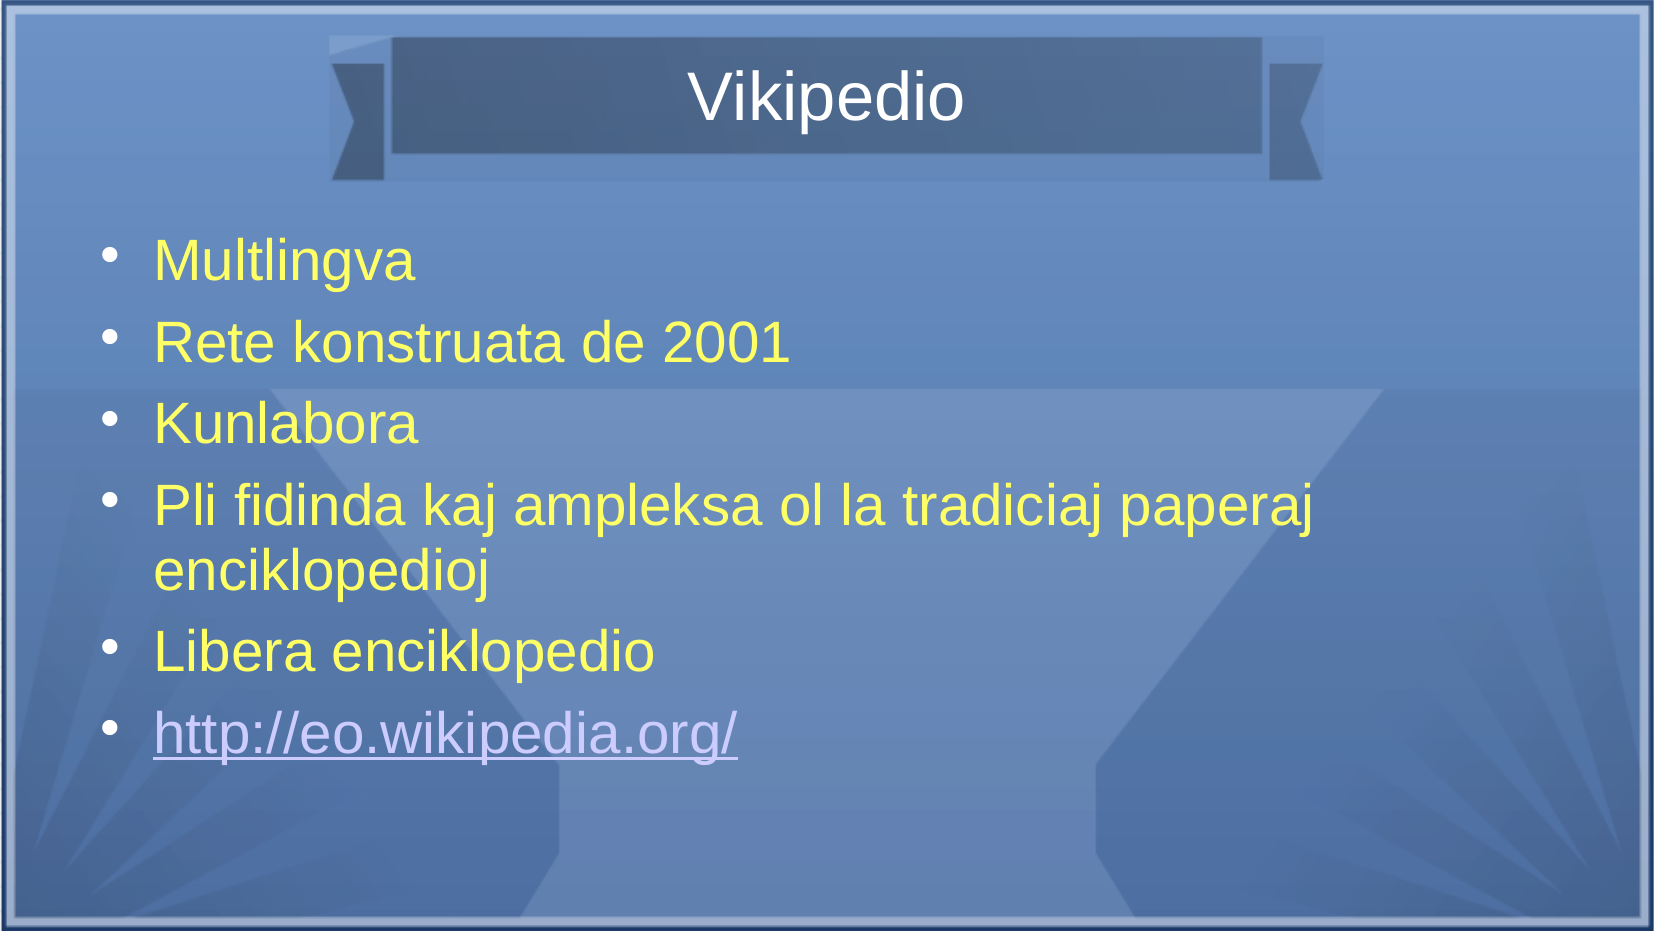

# Vikipedio
Multlingva
Rete konstruata de 2001
Kunlabora
Pli fidinda kaj ampleksa ol la tradiciaj paperaj enciklopedioj
Libera enciklopedio
http://eo.wikipedia.org/